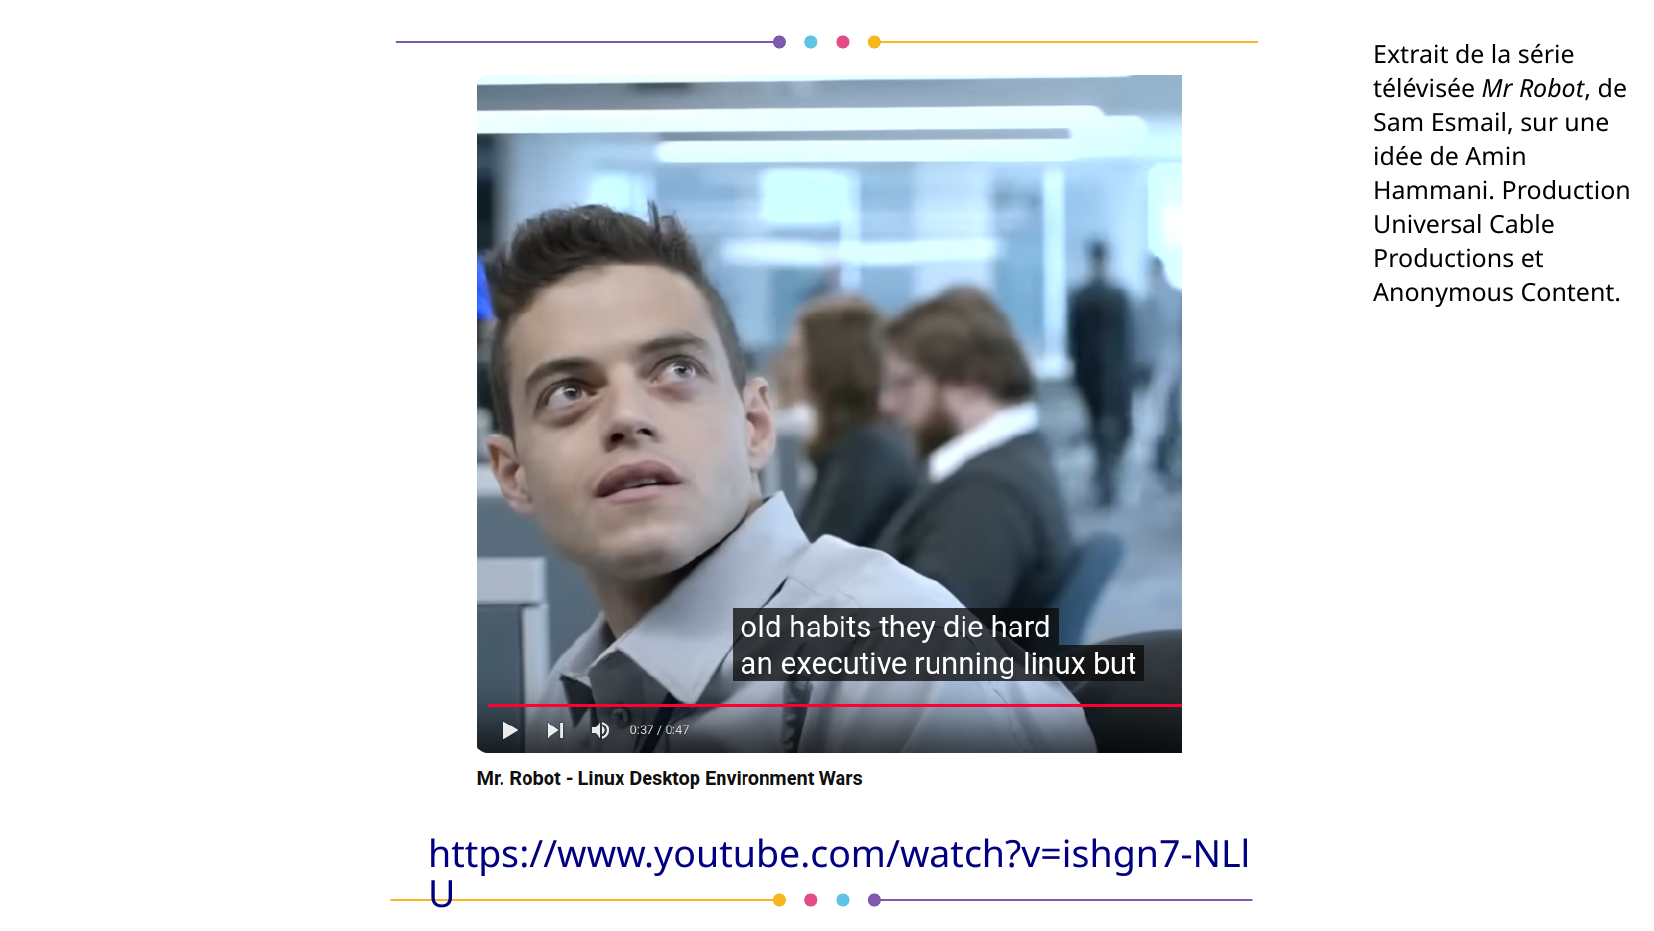

Extrait de la série télévisée Mr Robot, de Sam Esmail, sur une idée de Amin Hammani. Production Universal Cable Productions et Anonymous Content.
https://www.youtube.com/watch?v=ishgn7-NLlU